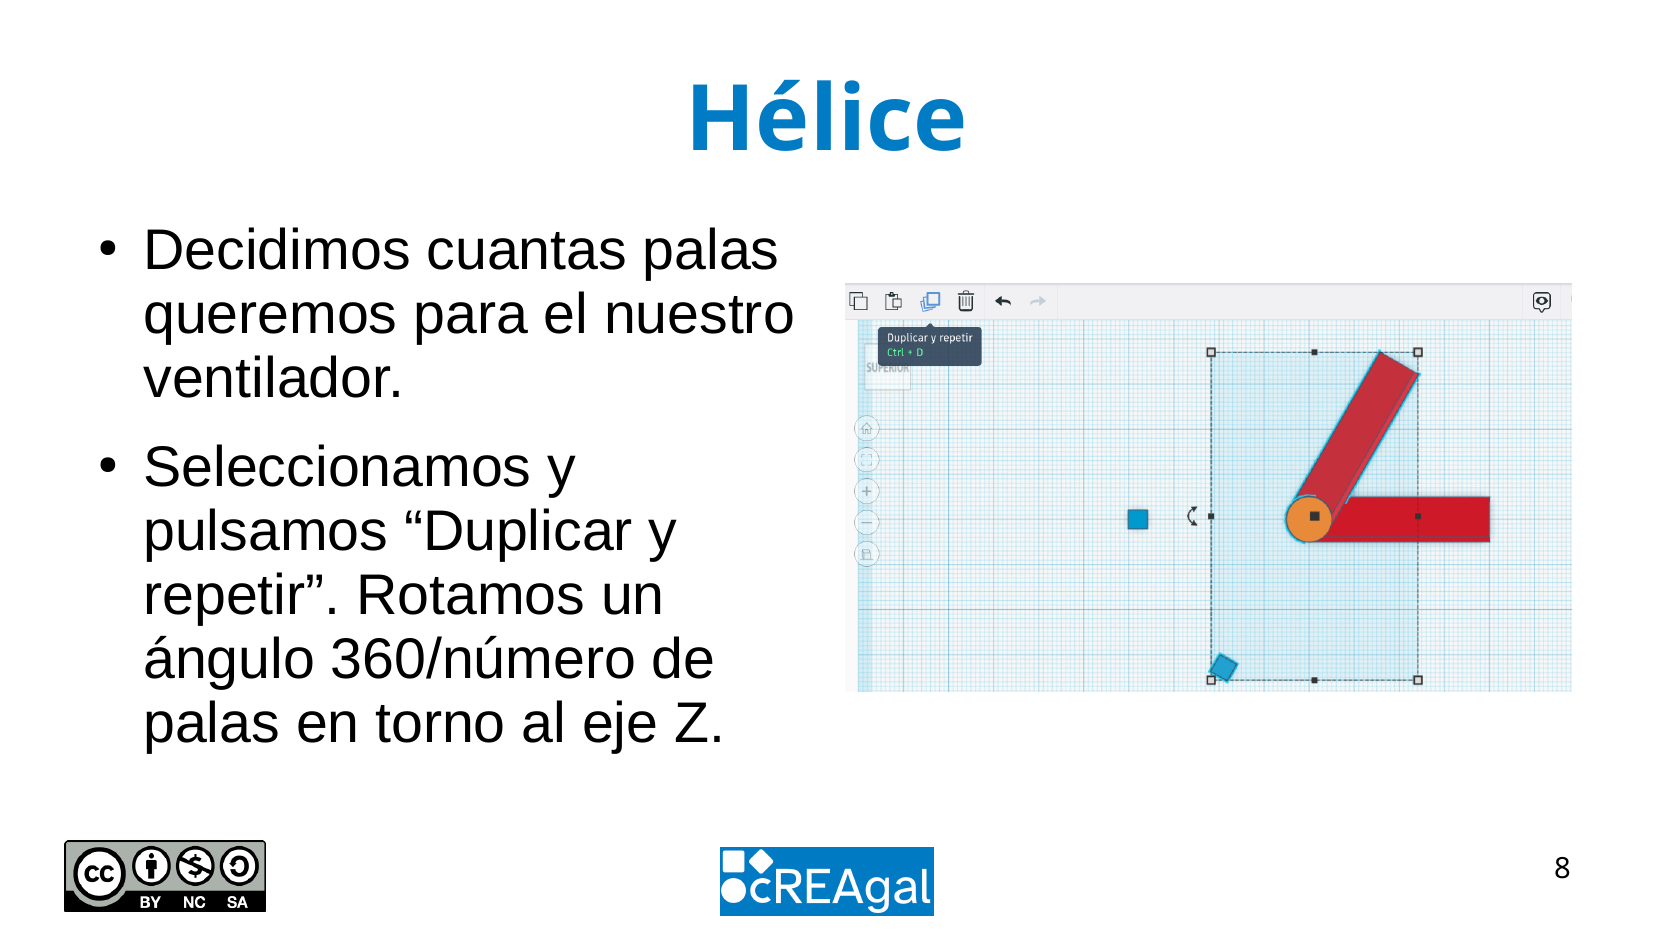

# Hélice
Decidimos cuantas palas queremos para el nuestro ventilador.
Seleccionamos y pulsamos “Duplicar y repetir”. Rotamos un ángulo 360/número de palas en torno al eje Z.
8